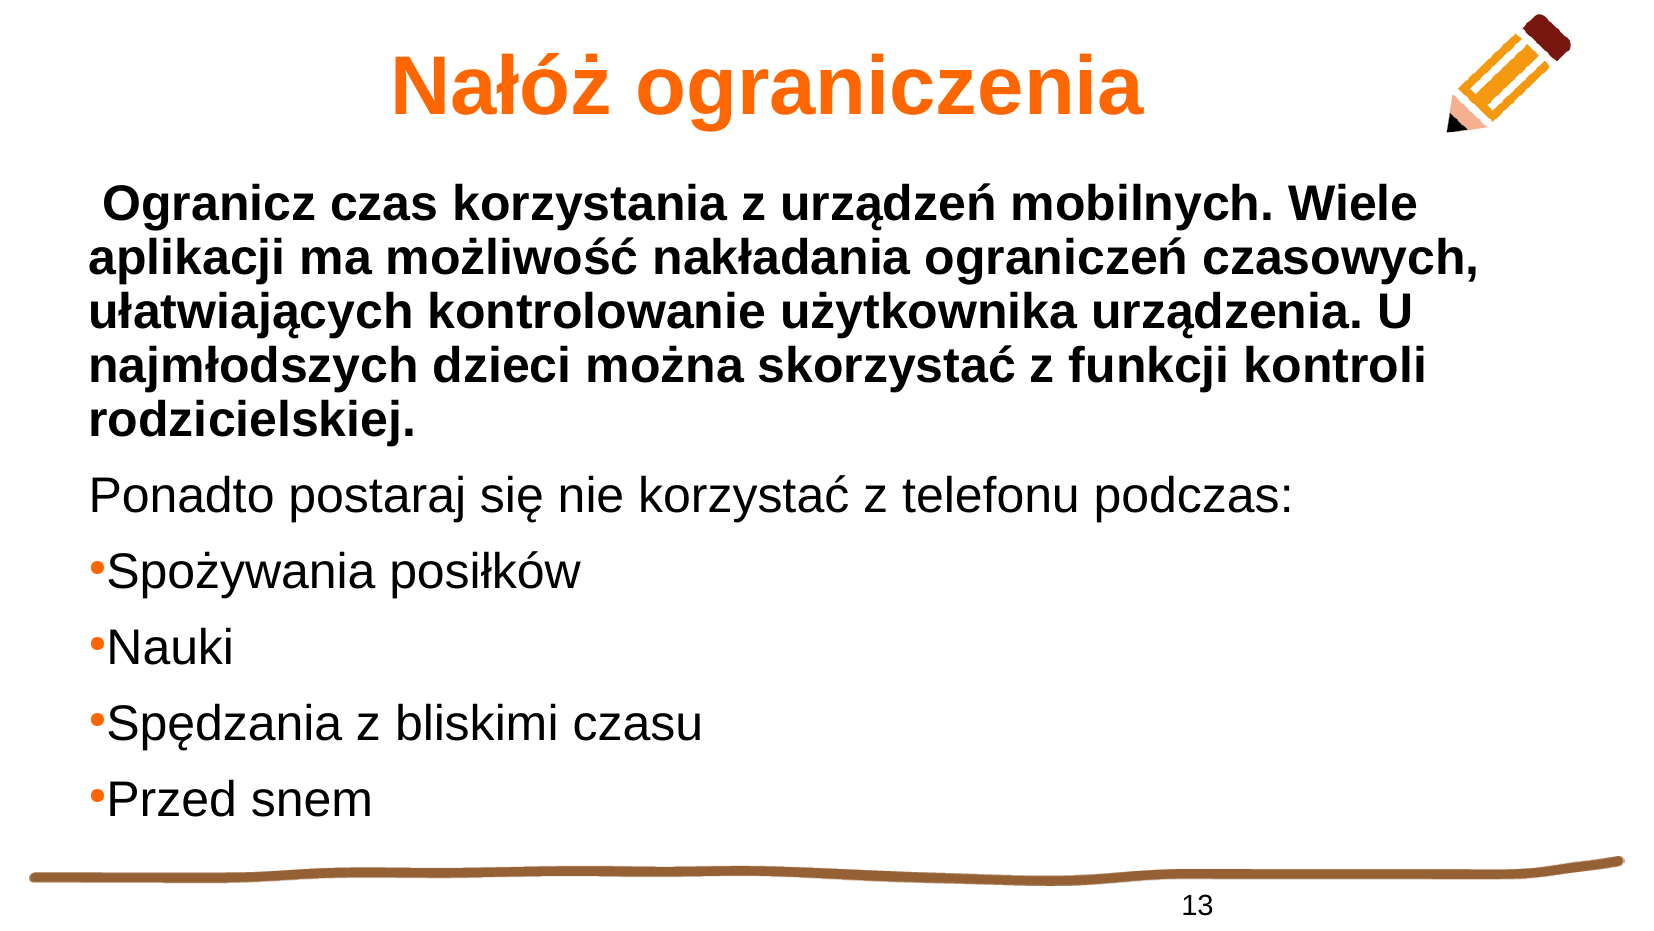

# Nałóż ograniczenia
 Ogranicz czas korzystania z urządzeń mobilnych. Wiele aplikacji ma możliwość nakładania ograniczeń czasowych, ułatwiających kontrolowanie użytkownika urządzenia. U najmłodszych dzieci można skorzystać z funkcji kontroli rodzicielskiej.
Ponadto postaraj się nie korzystać z telefonu podczas:
Spożywania posiłków
Nauki
Spędzania z bliskimi czasu
Przed snem